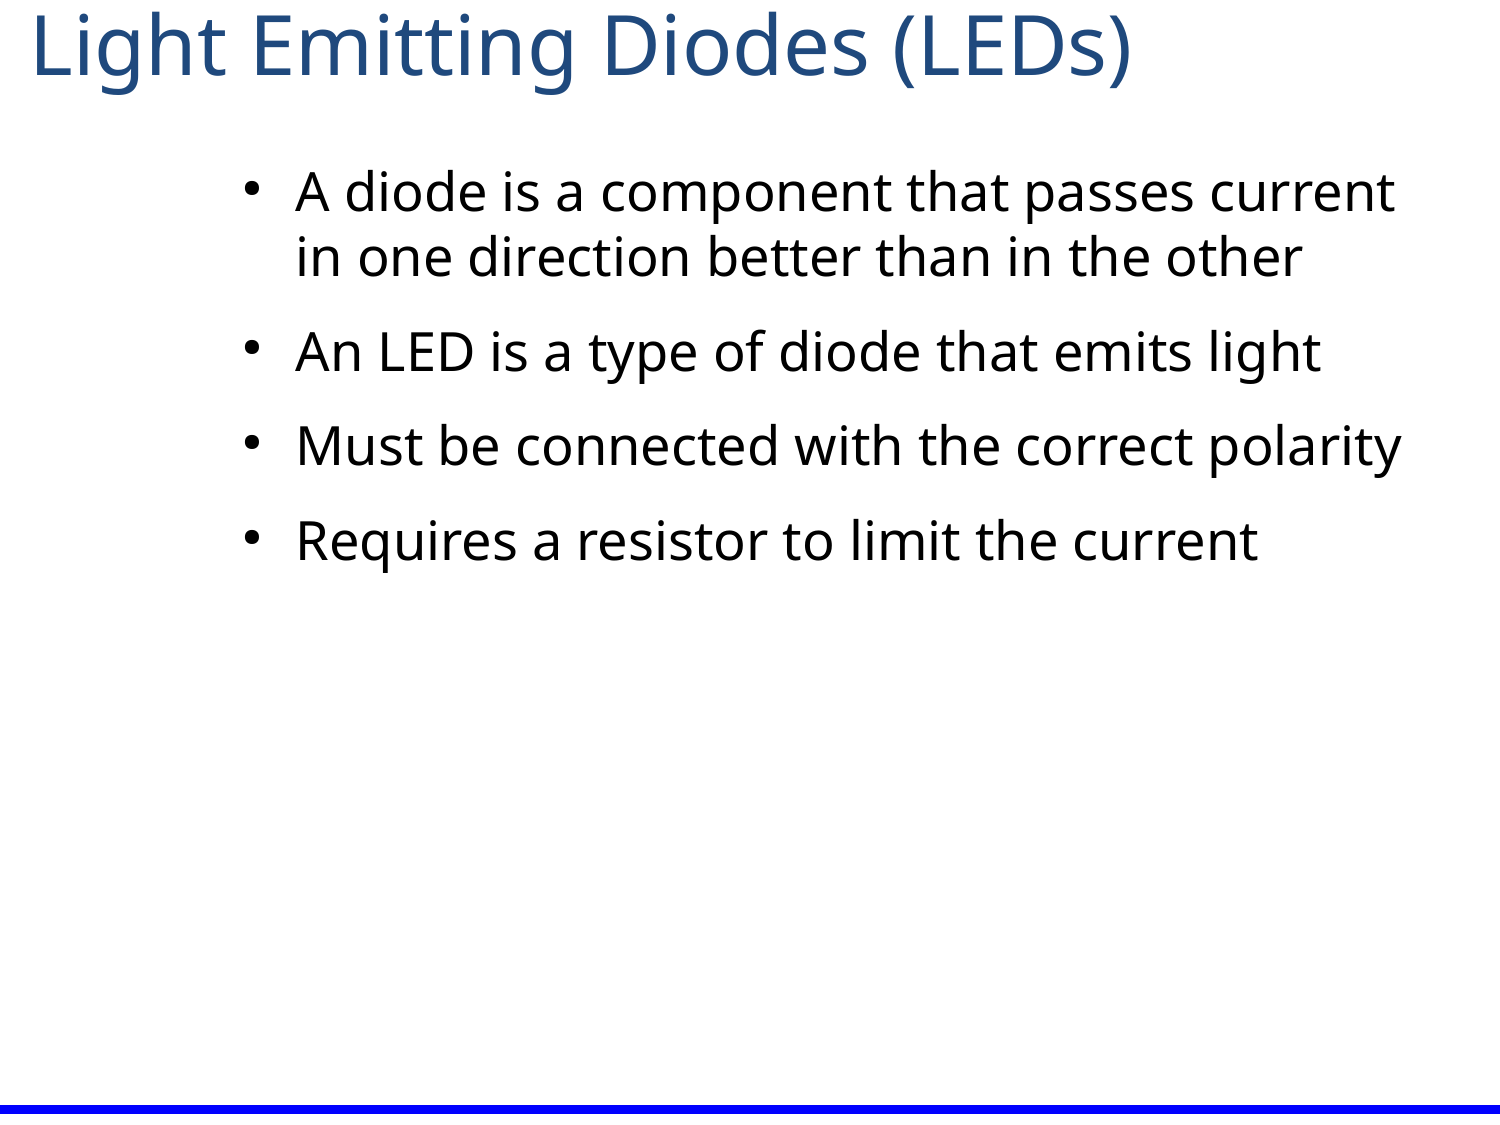

# Light Emitting Diodes (LEDs)
A diode is a component that passes current in one direction better than in the other
An LED is a type of diode that emits light
Must be connected with the correct polarity
Requires a resistor to limit the current